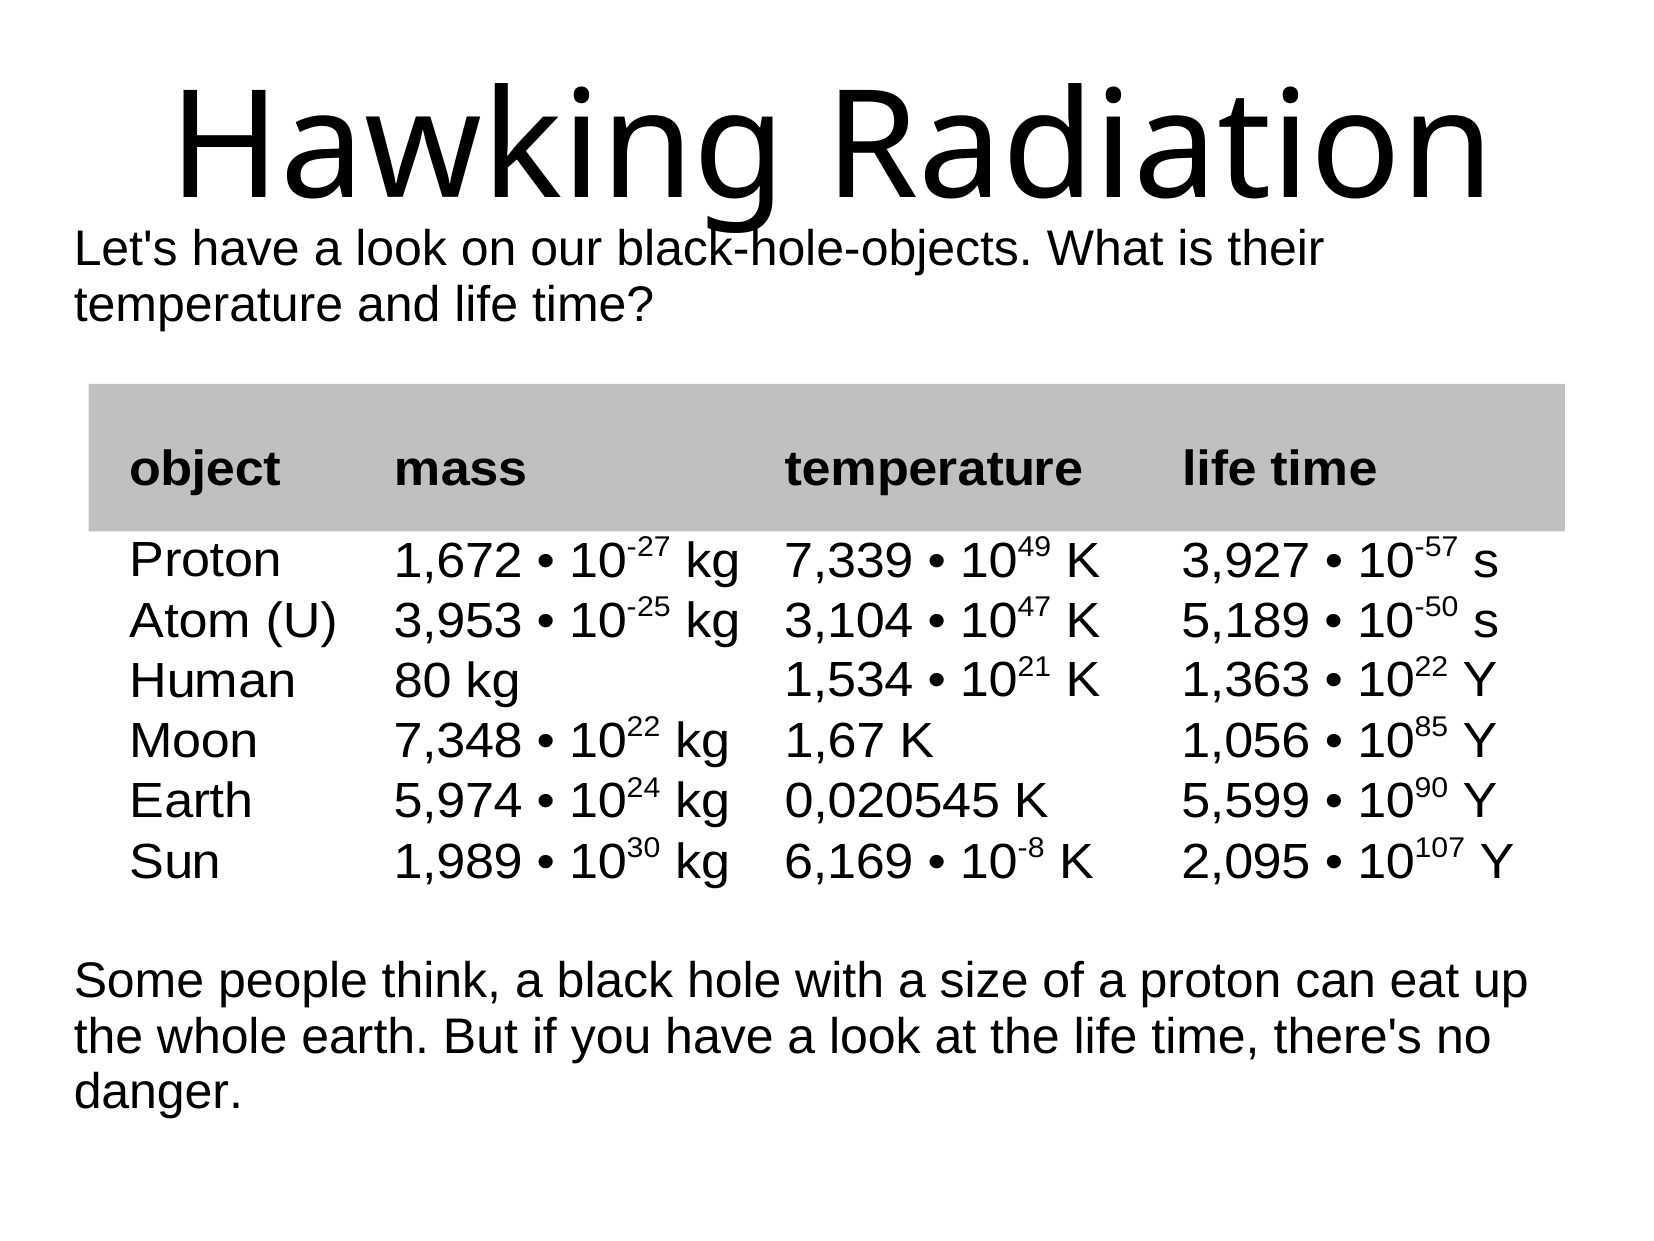

Hawking Radiation
Let's have a look on our black-hole-objects. What is their temperature and life time?
Some people think, a black hole with a size of a proton can eat up the whole earth. But if you have a look at the life time, there's no danger.